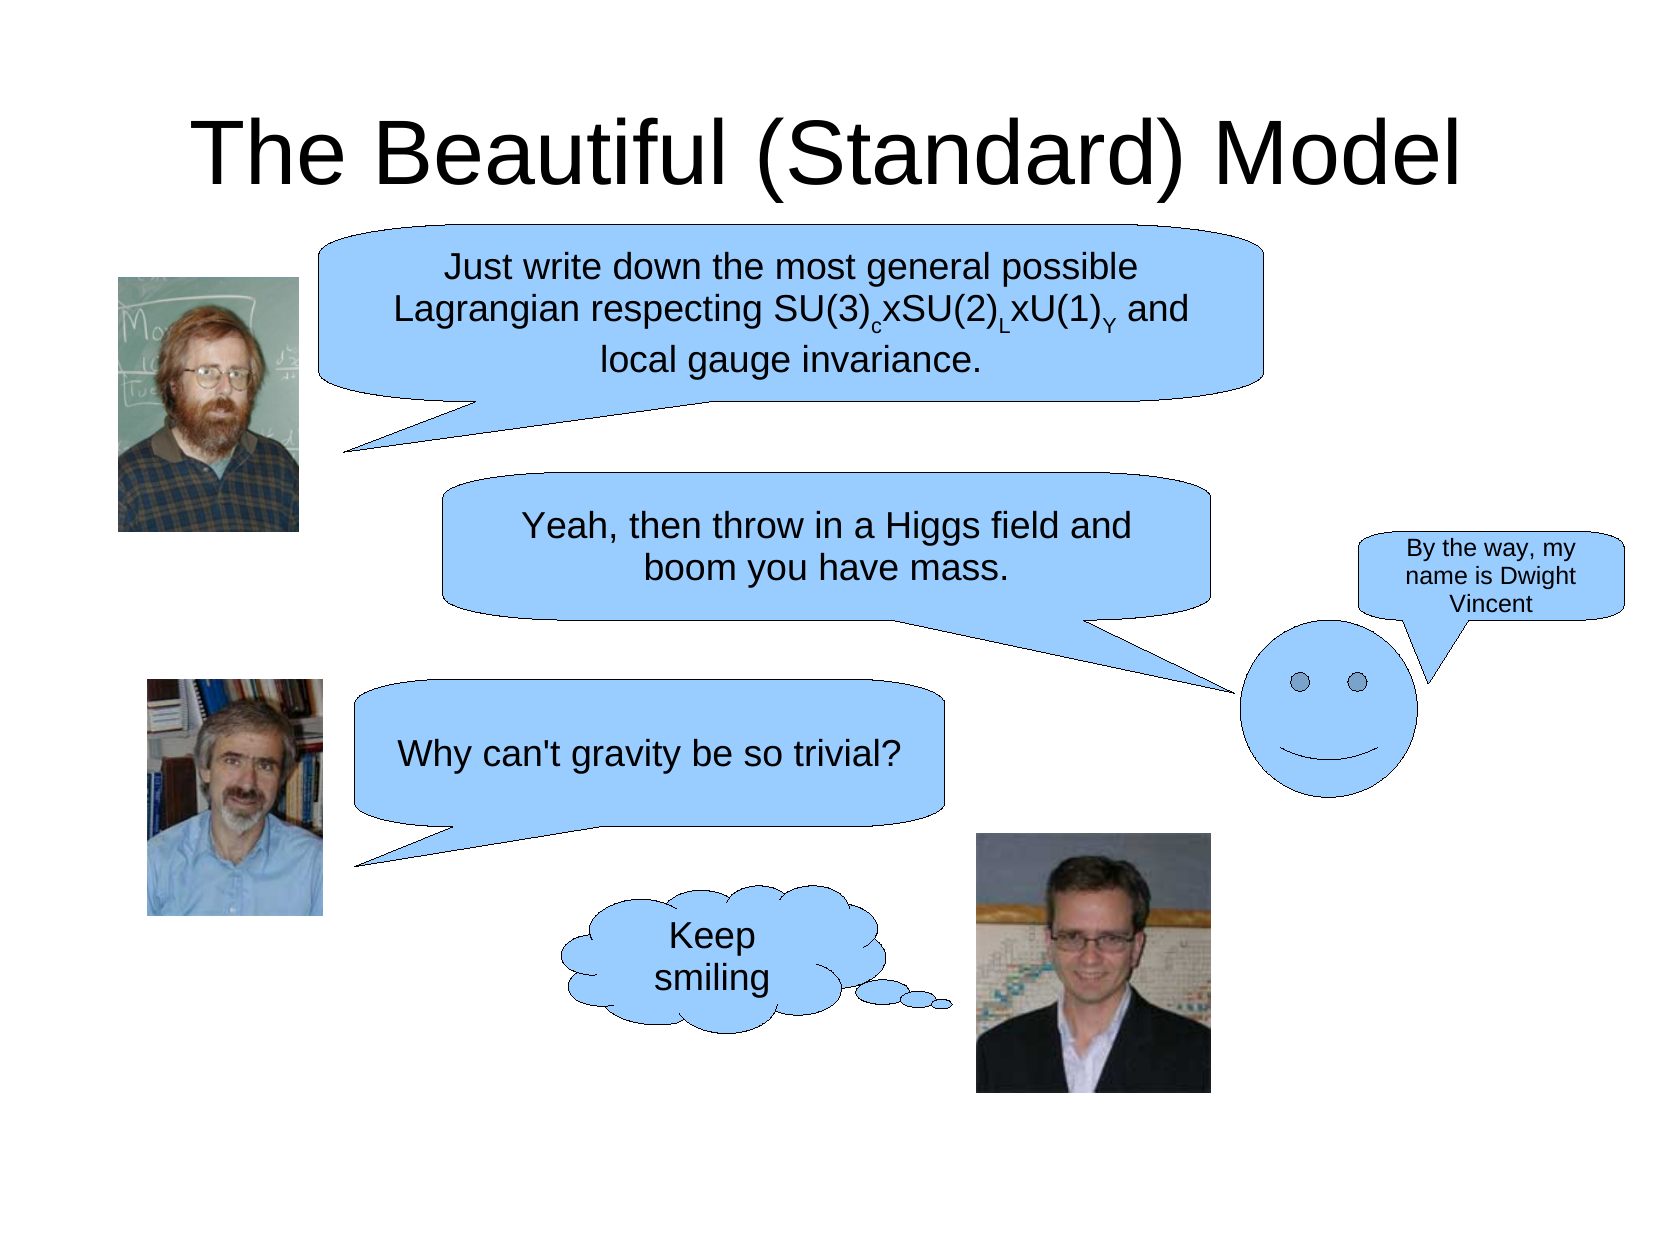

# The Beautiful (Standard) Model
Just write down the most general possible Lagrangian respecting SU(3)cxSU(2)LxU(1)Y and local gauge invariance.
Yeah, then throw in a Higgs field and boom you have mass.
By the way, my name is Dwight Vincent
Why can't gravity be so trivial?
Keep smiling